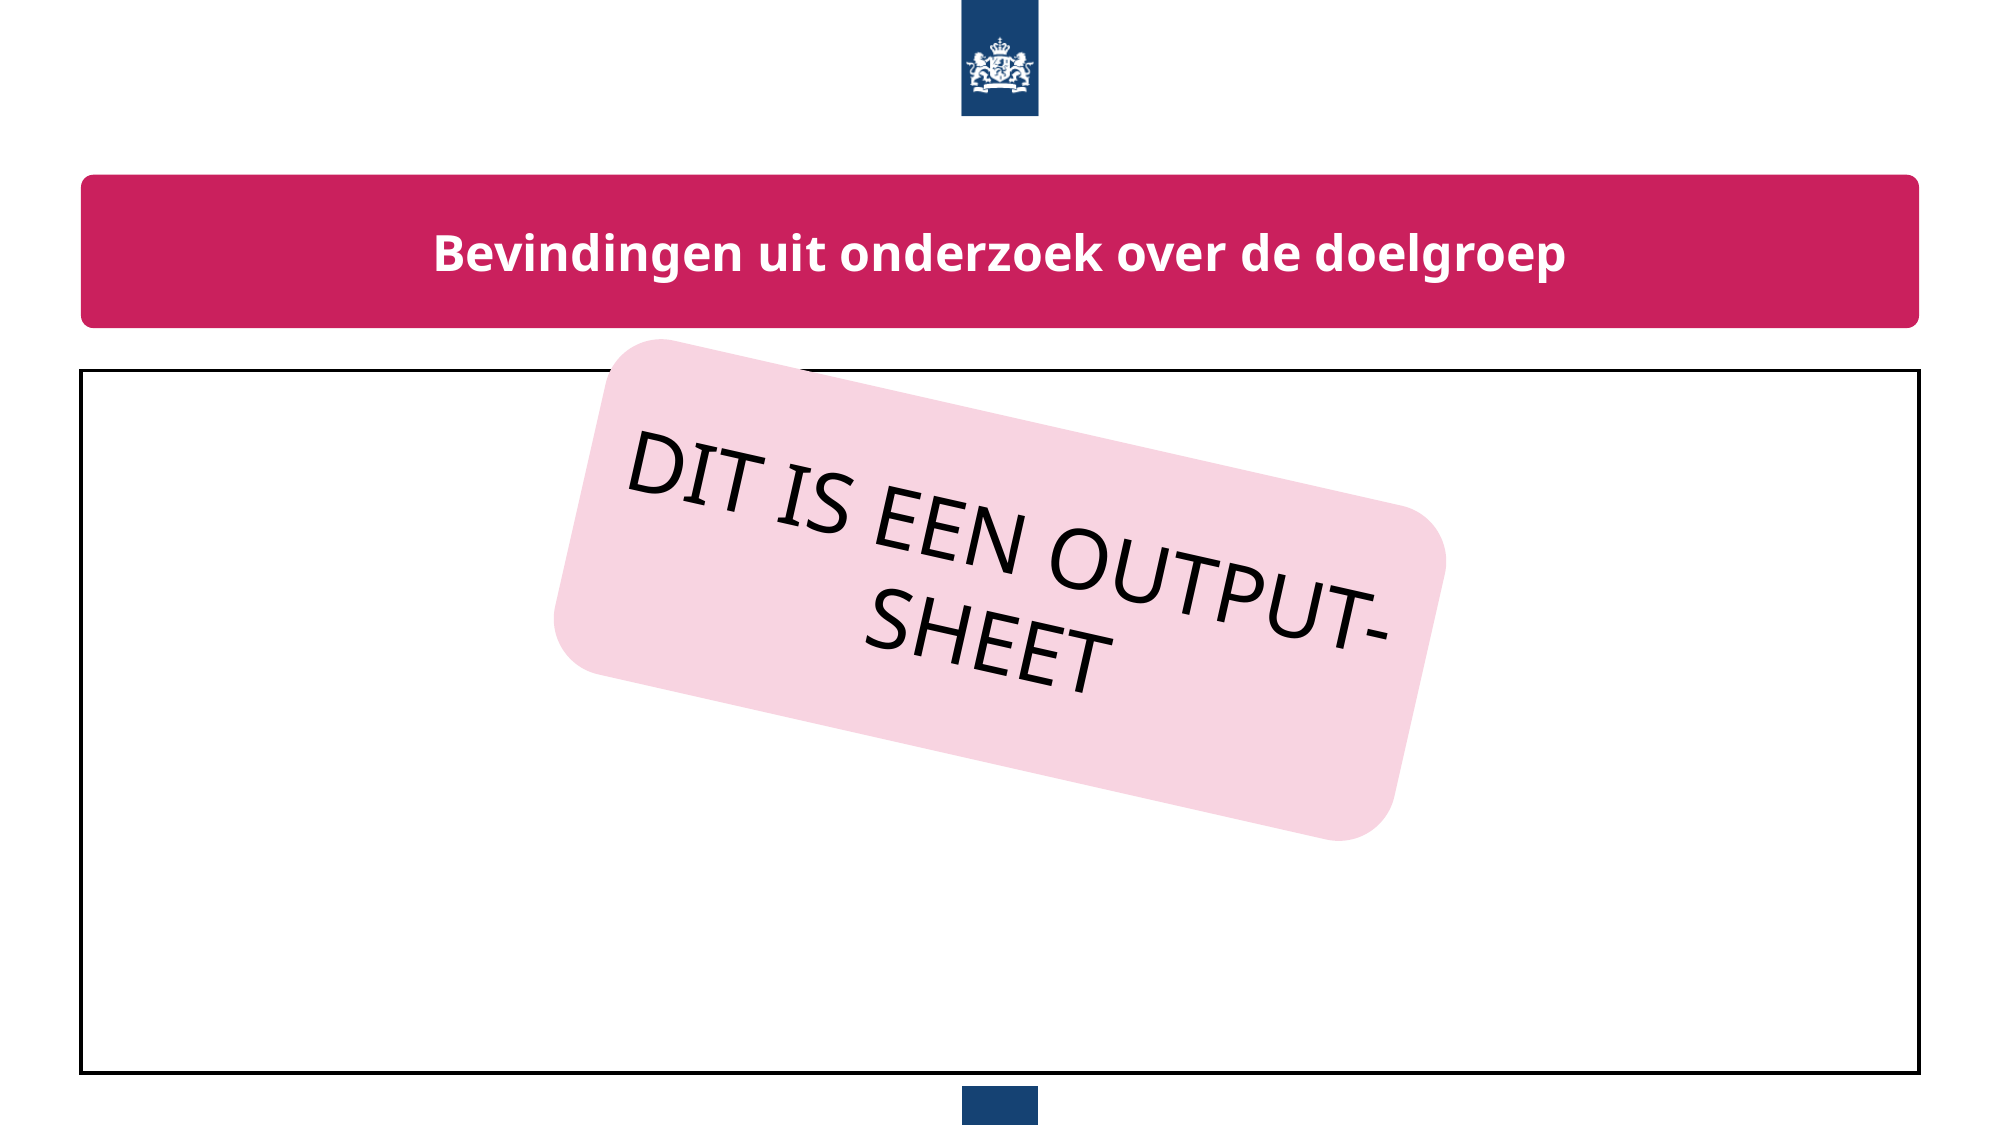

Bevindingen uit onderzoek over de doelgroep
DIT IS EEN OUTPUT-SHEET